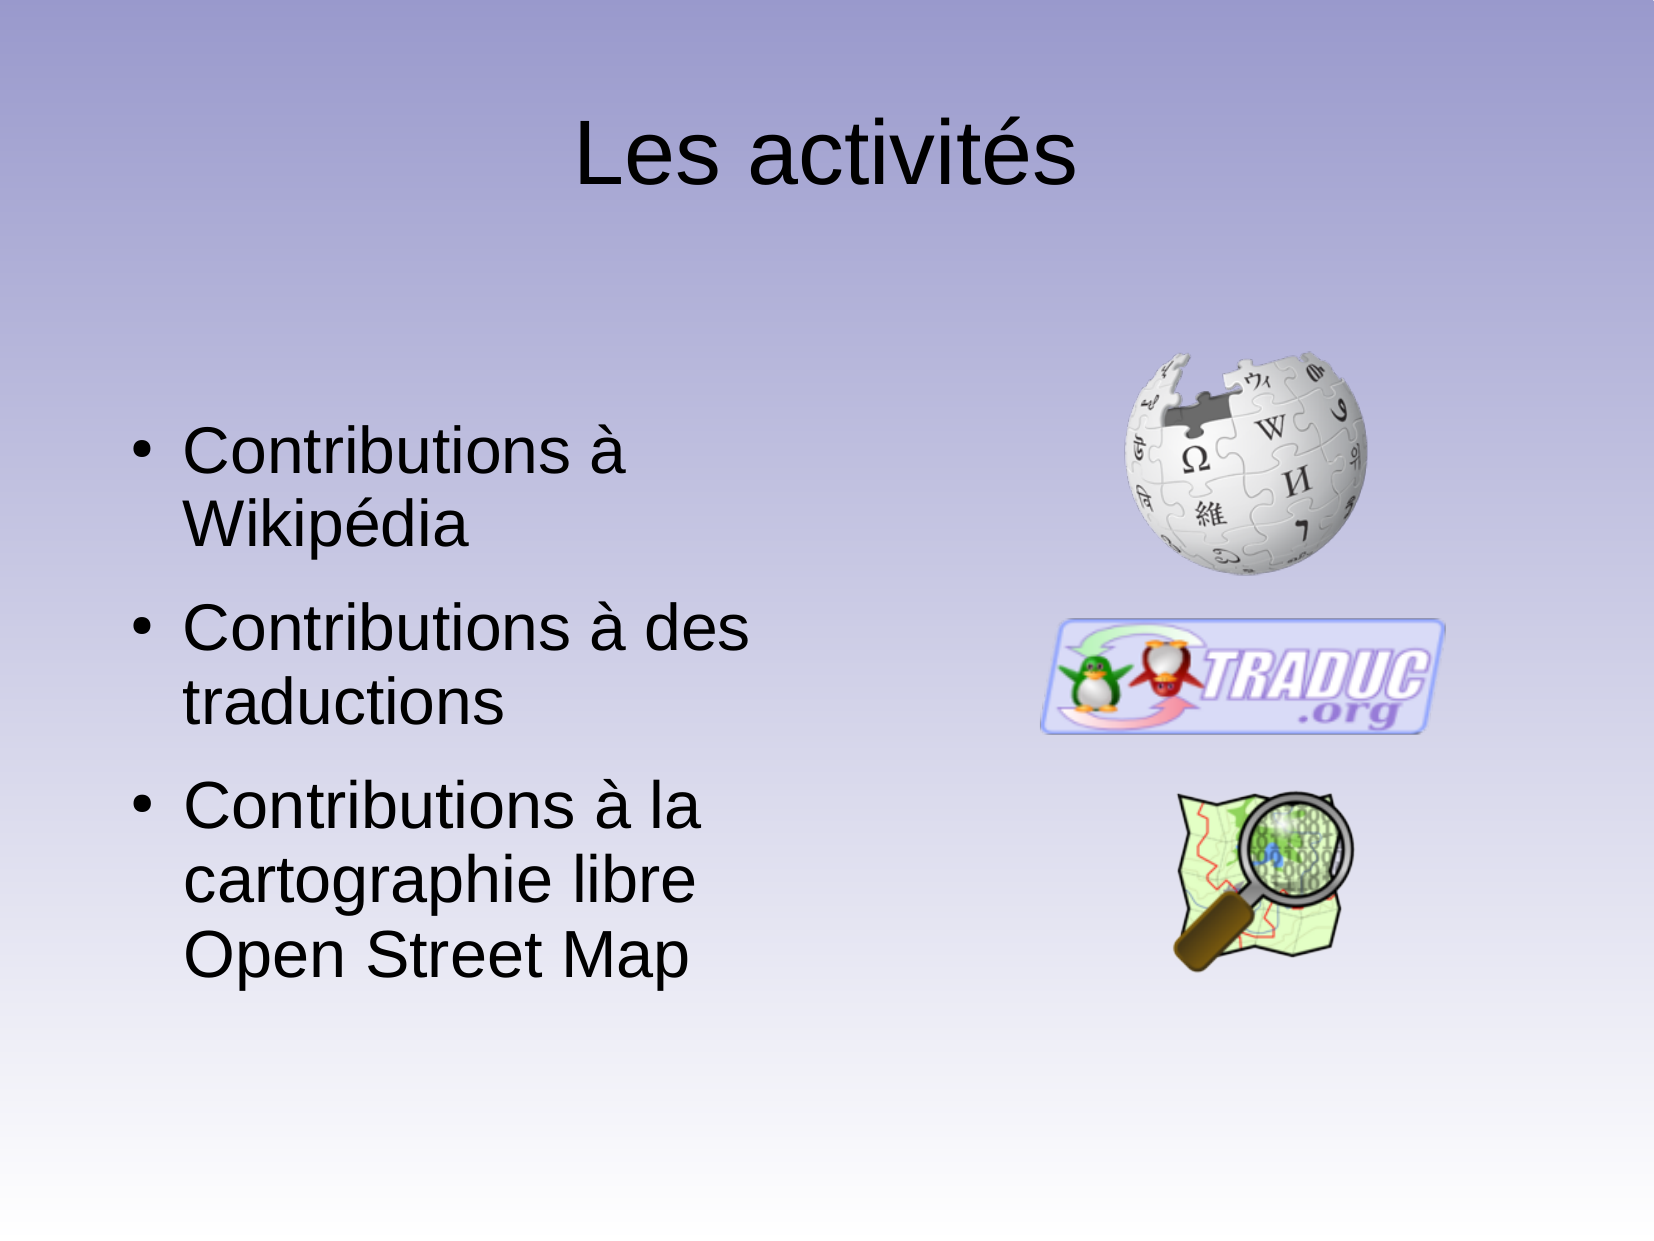

# Les activités
Contributions à Wikipédia
Contributions à des traductions
Contributions à la cartographie libre Open Street Map